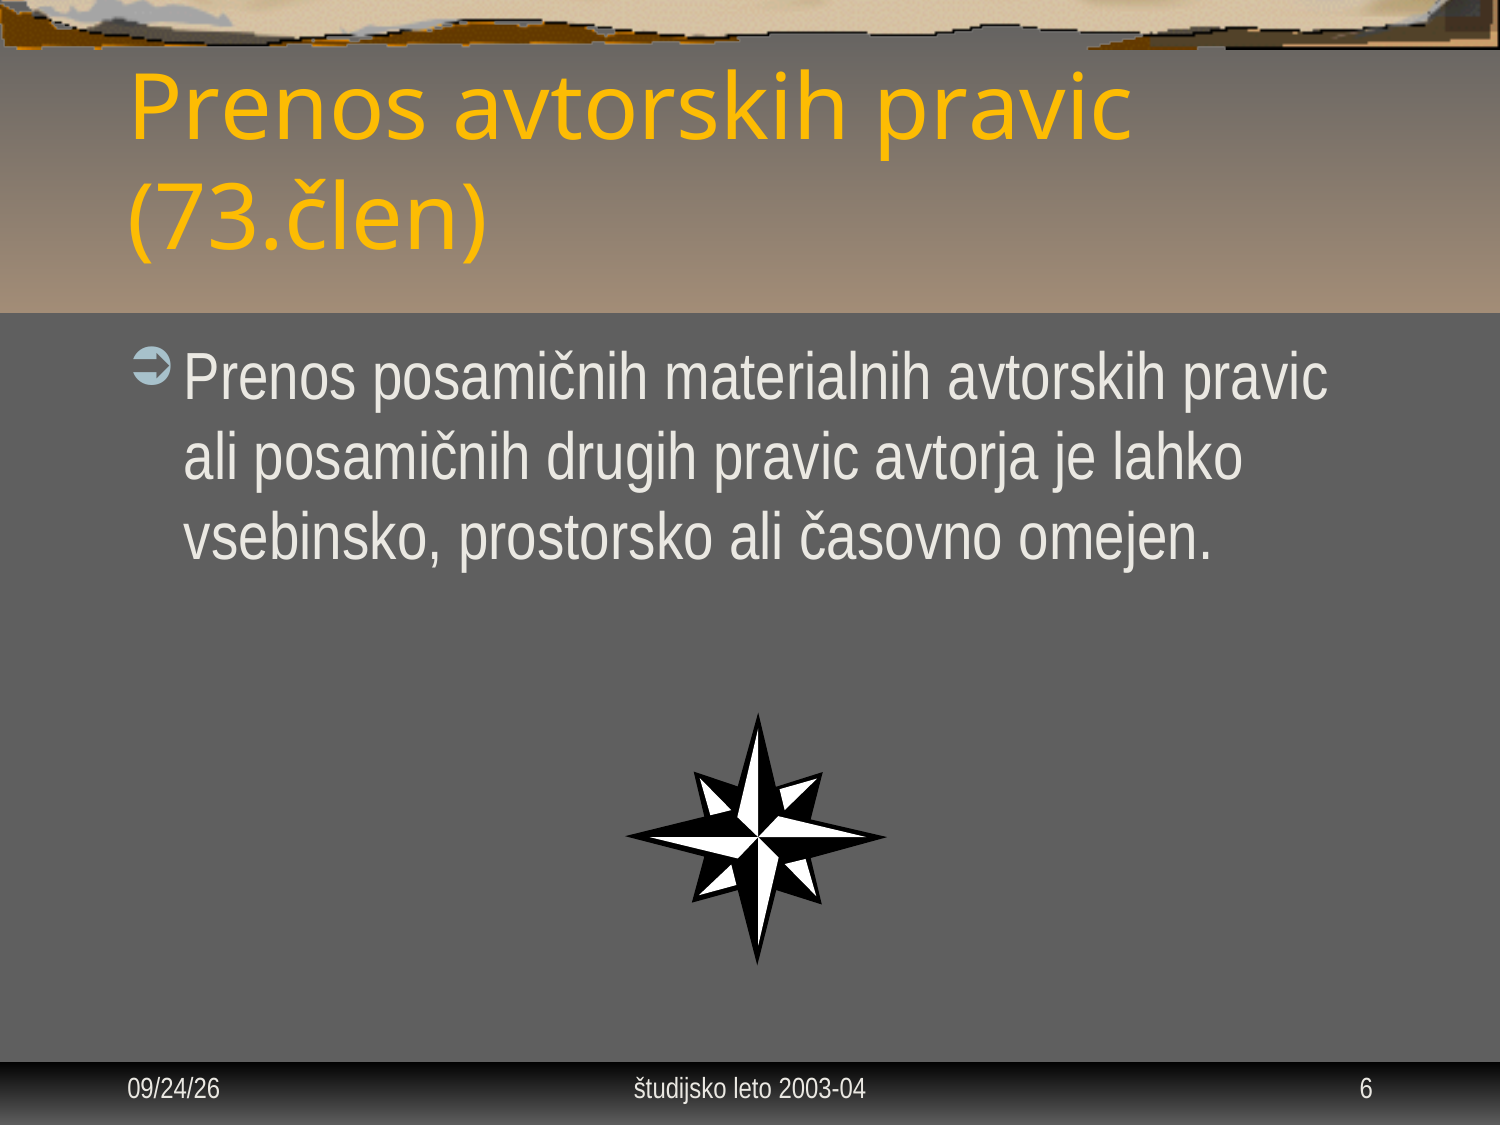

# Prenos avtorskih pravic (73.člen)
Prenos posamičnih materialnih avtorskih pravic ali posamičnih drugih pravic avtorja je lahko vsebinsko, prostorsko ali časovno omejen.
študijsko leto 2003-04